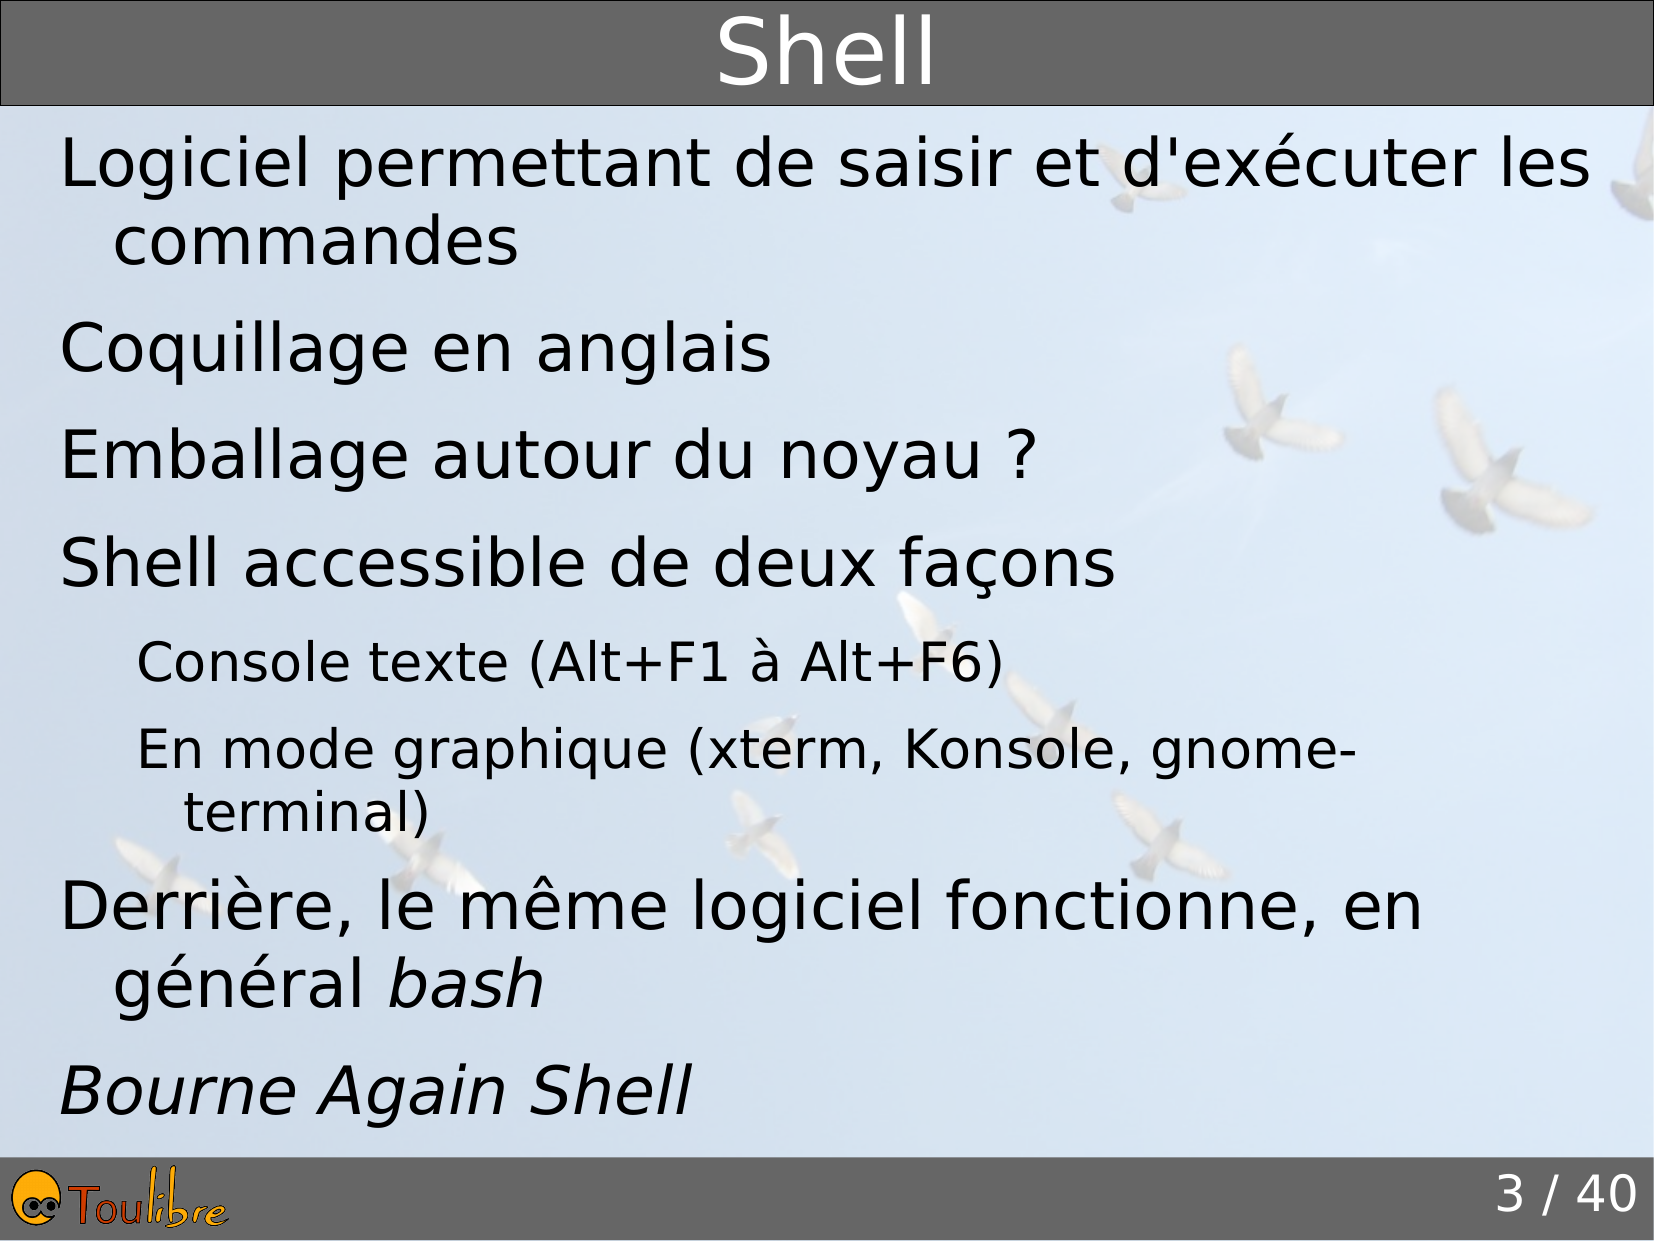

# Shell
Logiciel permettant de saisir et d'exécuter les commandes
Coquillage en anglais
Emballage autour du noyau ?
Shell accessible de deux façons
Console texte (Alt+F1 à Alt+F6)
En mode graphique (xterm, Konsole, gnome-terminal)
Derrière, le même logiciel fonctionne, en général bash
Bourne Again Shell